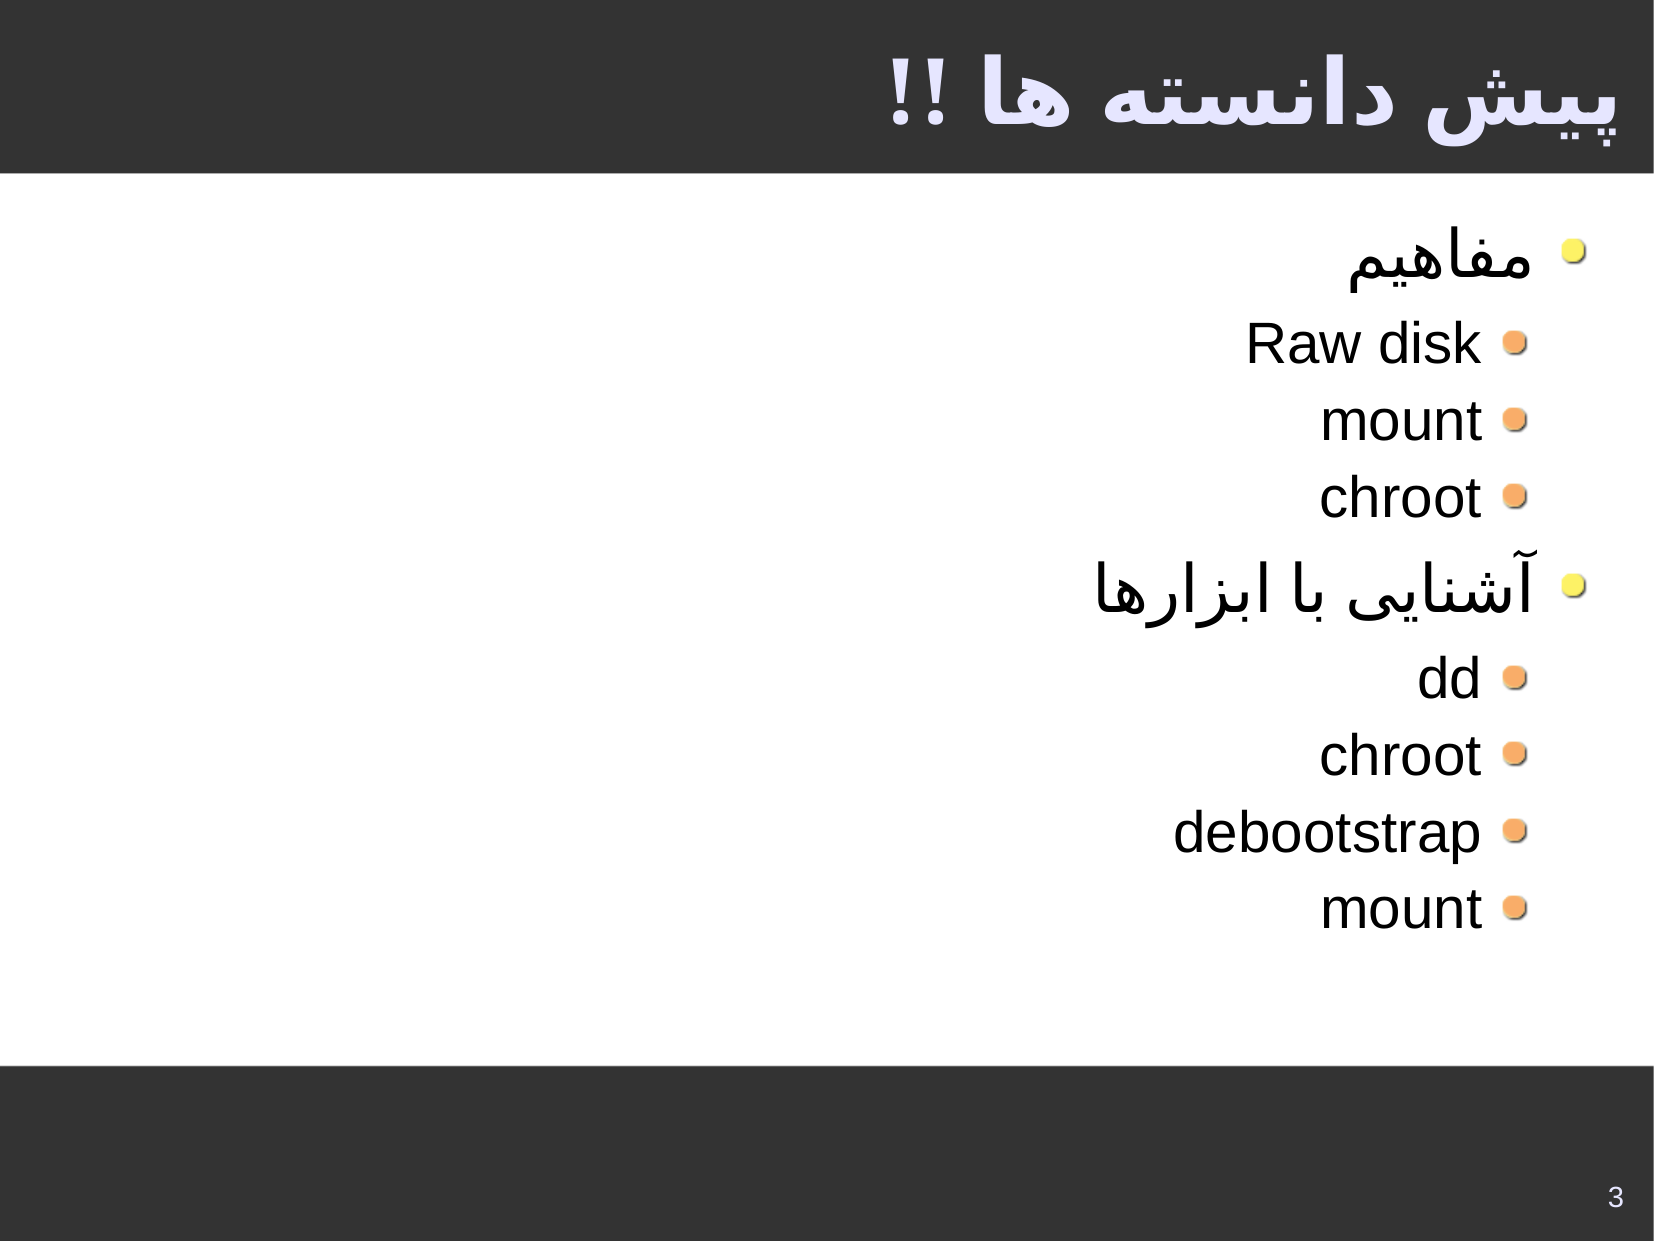

# پیش دانسته ها !!
مفاهیم
Raw disk
mount
chroot
آشنایی با ابزارها
dd
chroot
debootstrap
mount
3